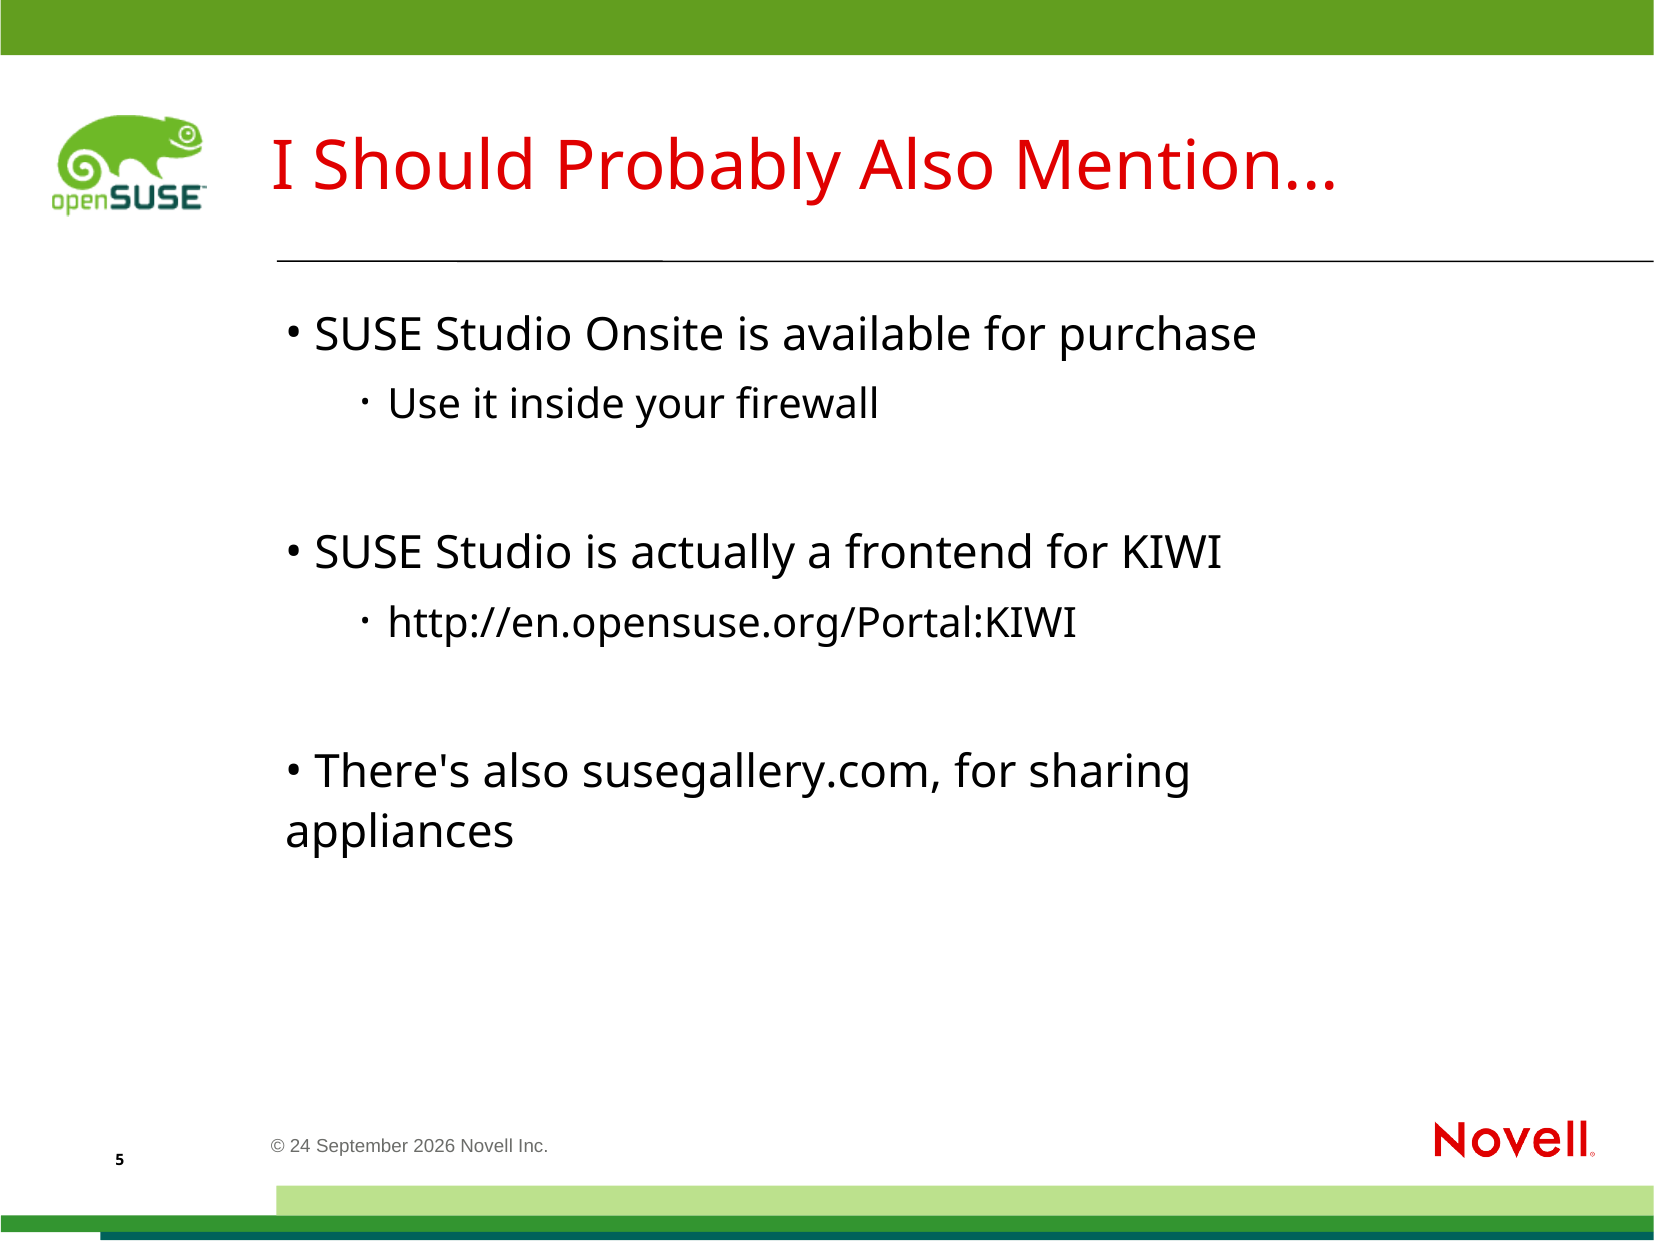

# I Should Probably Also Mention...
 SUSE Studio Onsite is available for purchase
Use it inside your firewall
 SUSE Studio is actually a frontend for KIWI
http://en.opensuse.org/Portal:KIWI
 There's also susegallery.com, for sharing appliances